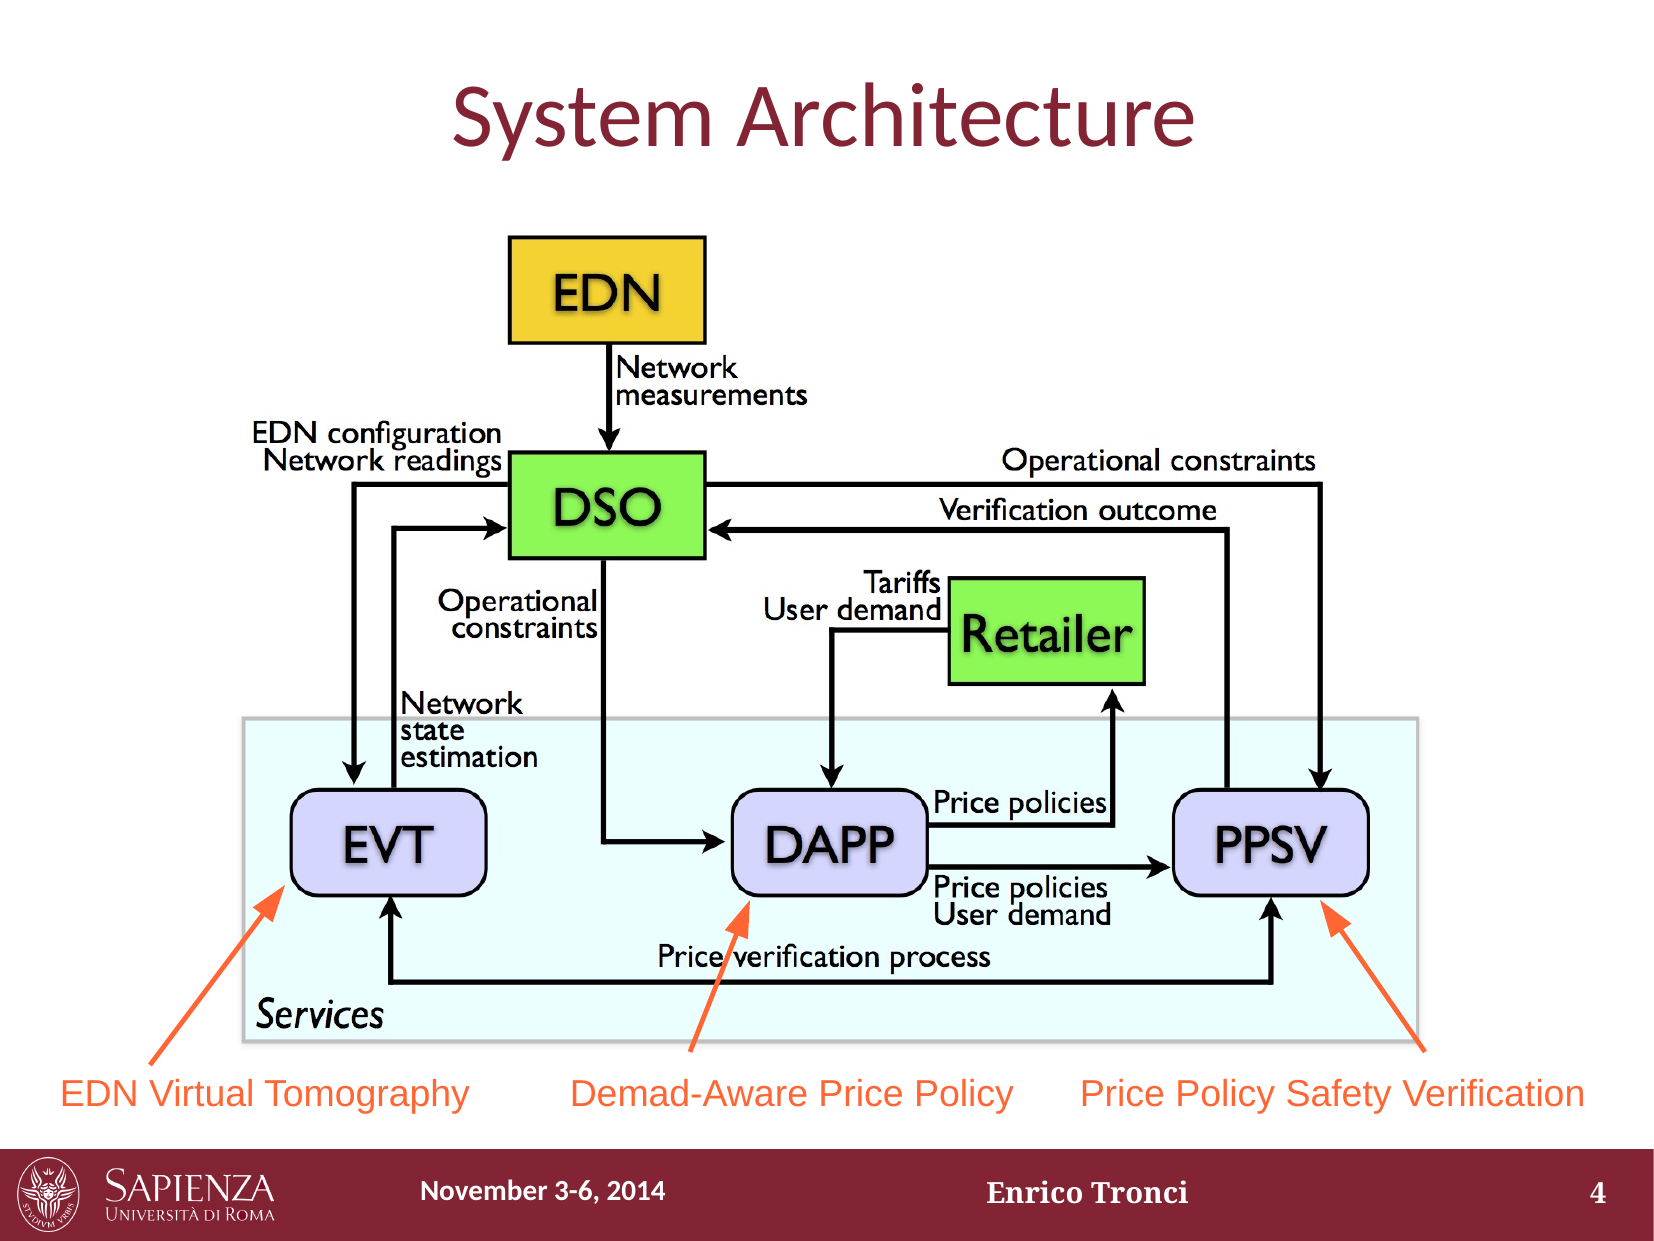

# System Architecture
EDN Virtual Tomography
Demad-Aware Price Policy
Price Policy Safety Verification
November 3-6, 2014
Enrico Tronci
4